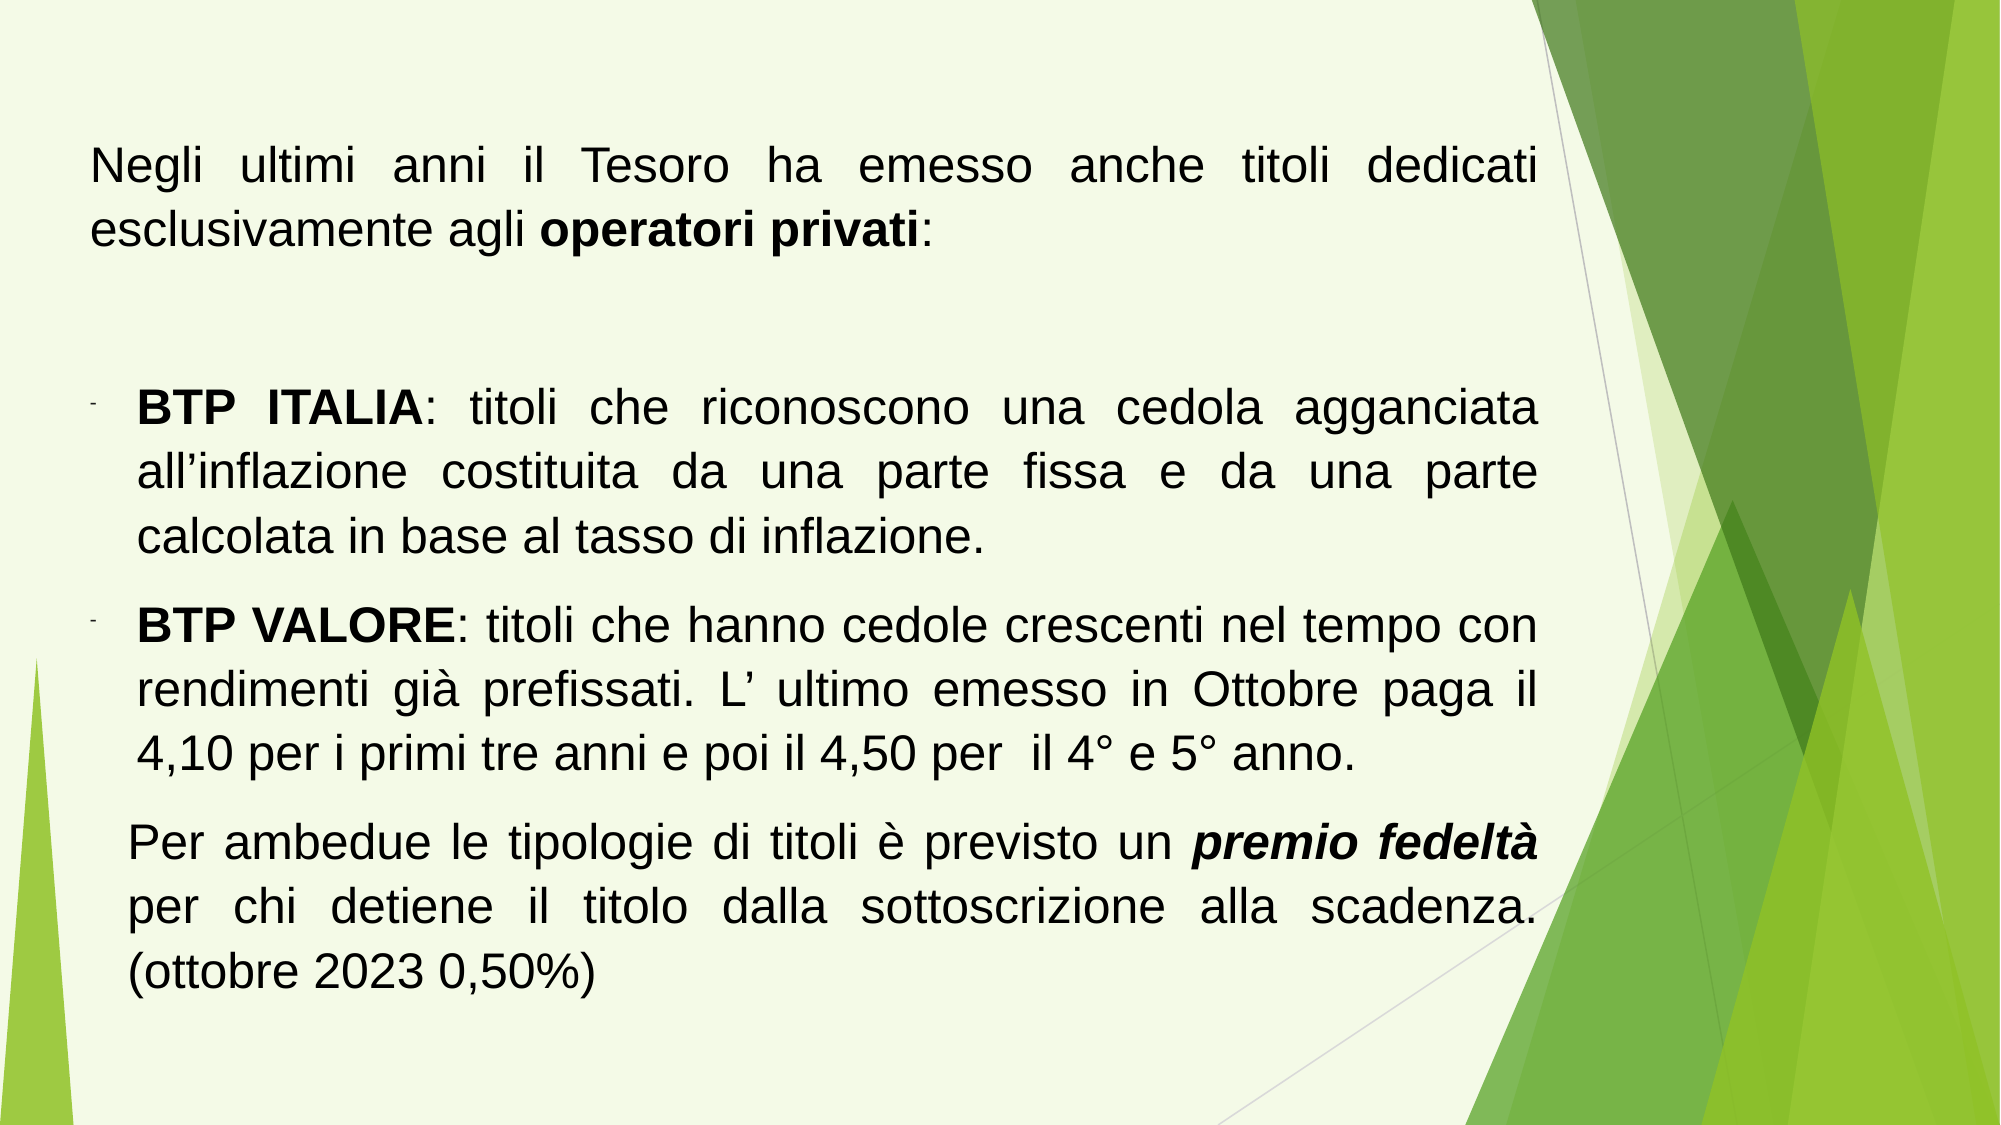

Negli ultimi anni il Tesoro ha emesso anche titoli dedicati esclusivamente agli operatori privati:
BTP ITALIA: titoli che riconoscono una cedola agganciata all’inflazione costituita da una parte fissa e da una parte calcolata in base al tasso di inflazione.
BTP VALORE: titoli che hanno cedole crescenti nel tempo con rendimenti già prefissati. L’ ultimo emesso in Ottobre paga il 4,10 per i primi tre anni e poi il 4,50 per il 4° e 5° anno.
Per ambedue le tipologie di titoli è previsto un premio fedeltà per chi detiene il titolo dalla sottoscrizione alla scadenza. (ottobre 2023 0,50%)